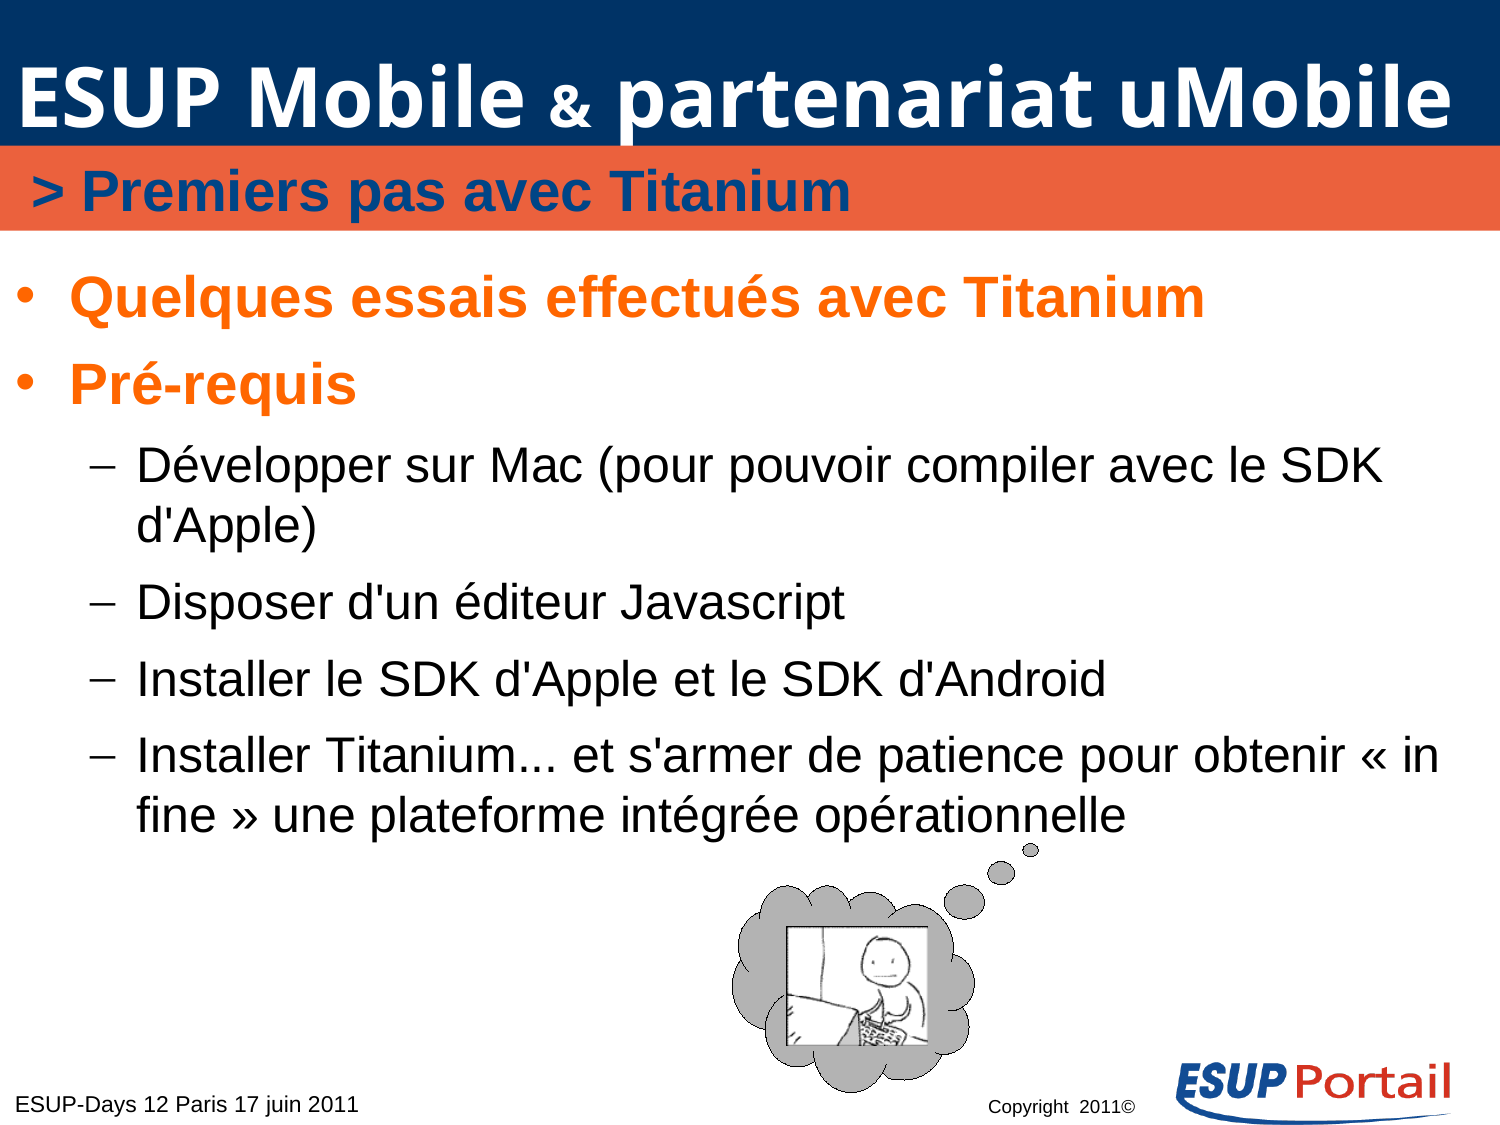

ESUP Mobile & partenariat uMobile
 > Premiers pas avec Titanium
Quelques essais effectués avec Titanium
Pré-requis
Développer sur Mac (pour pouvoir compiler avec le SDK d'Apple)
Disposer d'un éditeur Javascript
Installer le SDK d'Apple et le SDK d'Android
Installer Titanium... et s'armer de patience pour obtenir « in fine » une plateforme intégrée opérationnelle
ESUP-Days 12 Paris 17 juin 2011